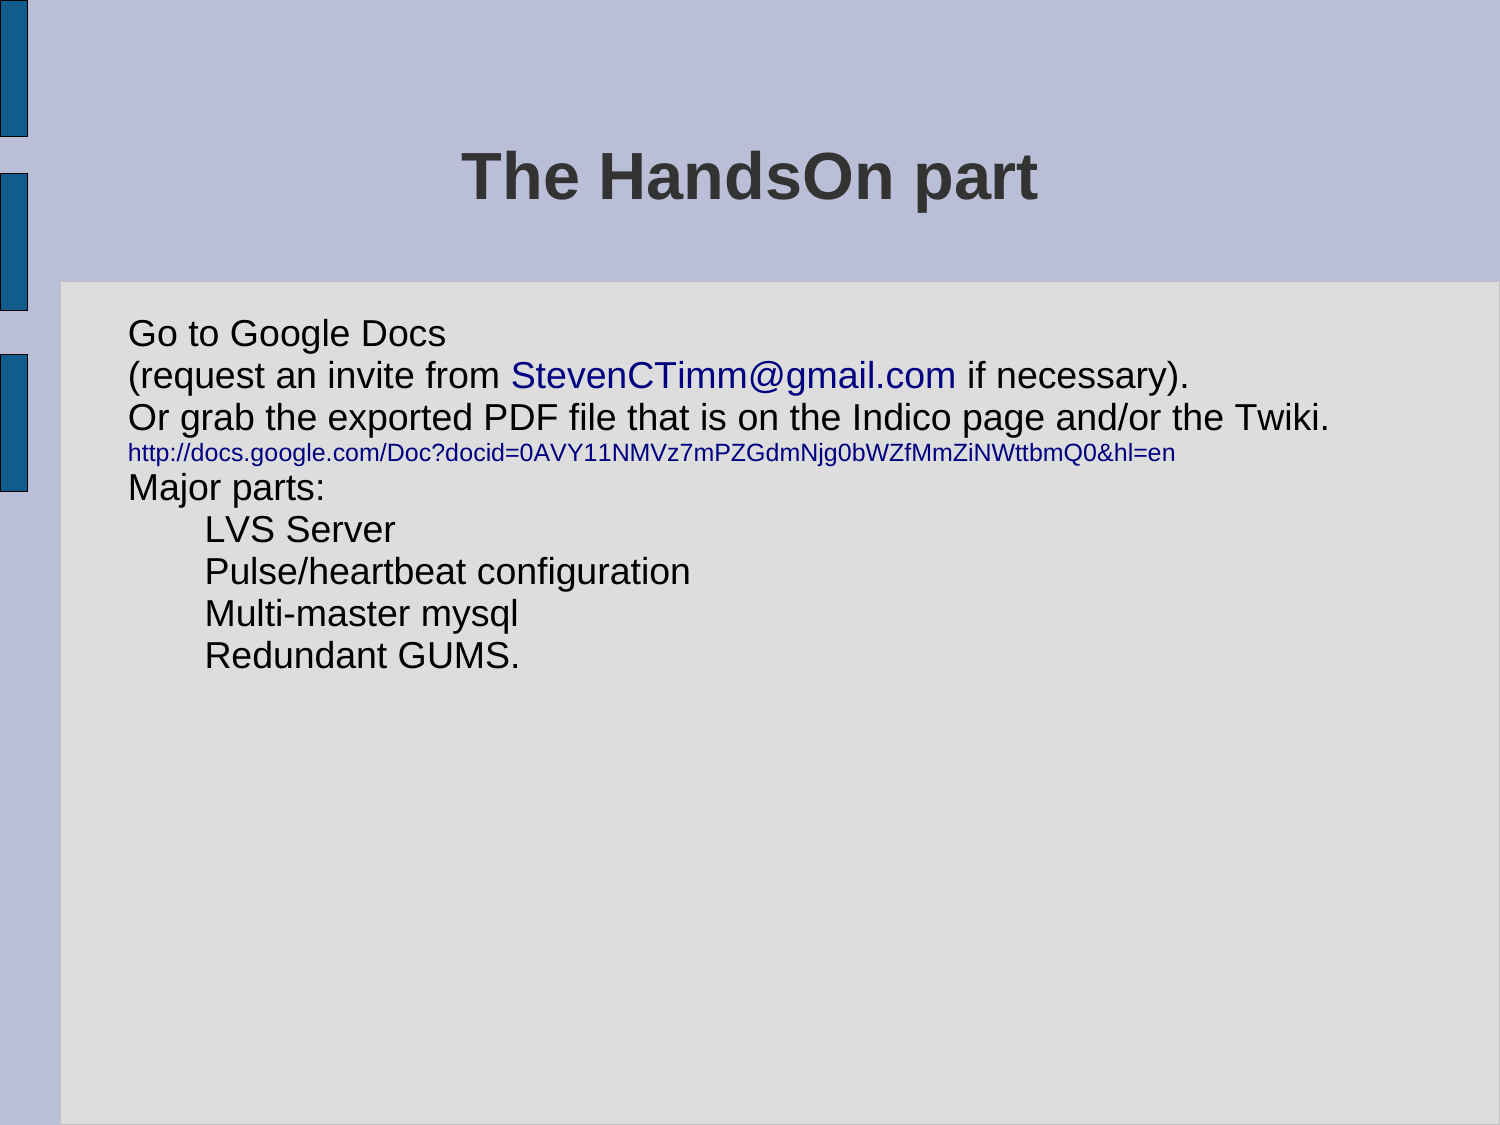

# The HandsOn part
Go to Google Docs
(request an invite from StevenCTimm@gmail.com if necessary).
Or grab the exported PDF file that is on the Indico page and/or the Twiki.
http://docs.google.com/Doc?docid=0AVY11NMVz7mPZGdmNjg0bWZfMmZiNWttbmQ0&hl=en
Major parts:
LVS Server
Pulse/heartbeat configuration
Multi-master mysql
Redundant GUMS.